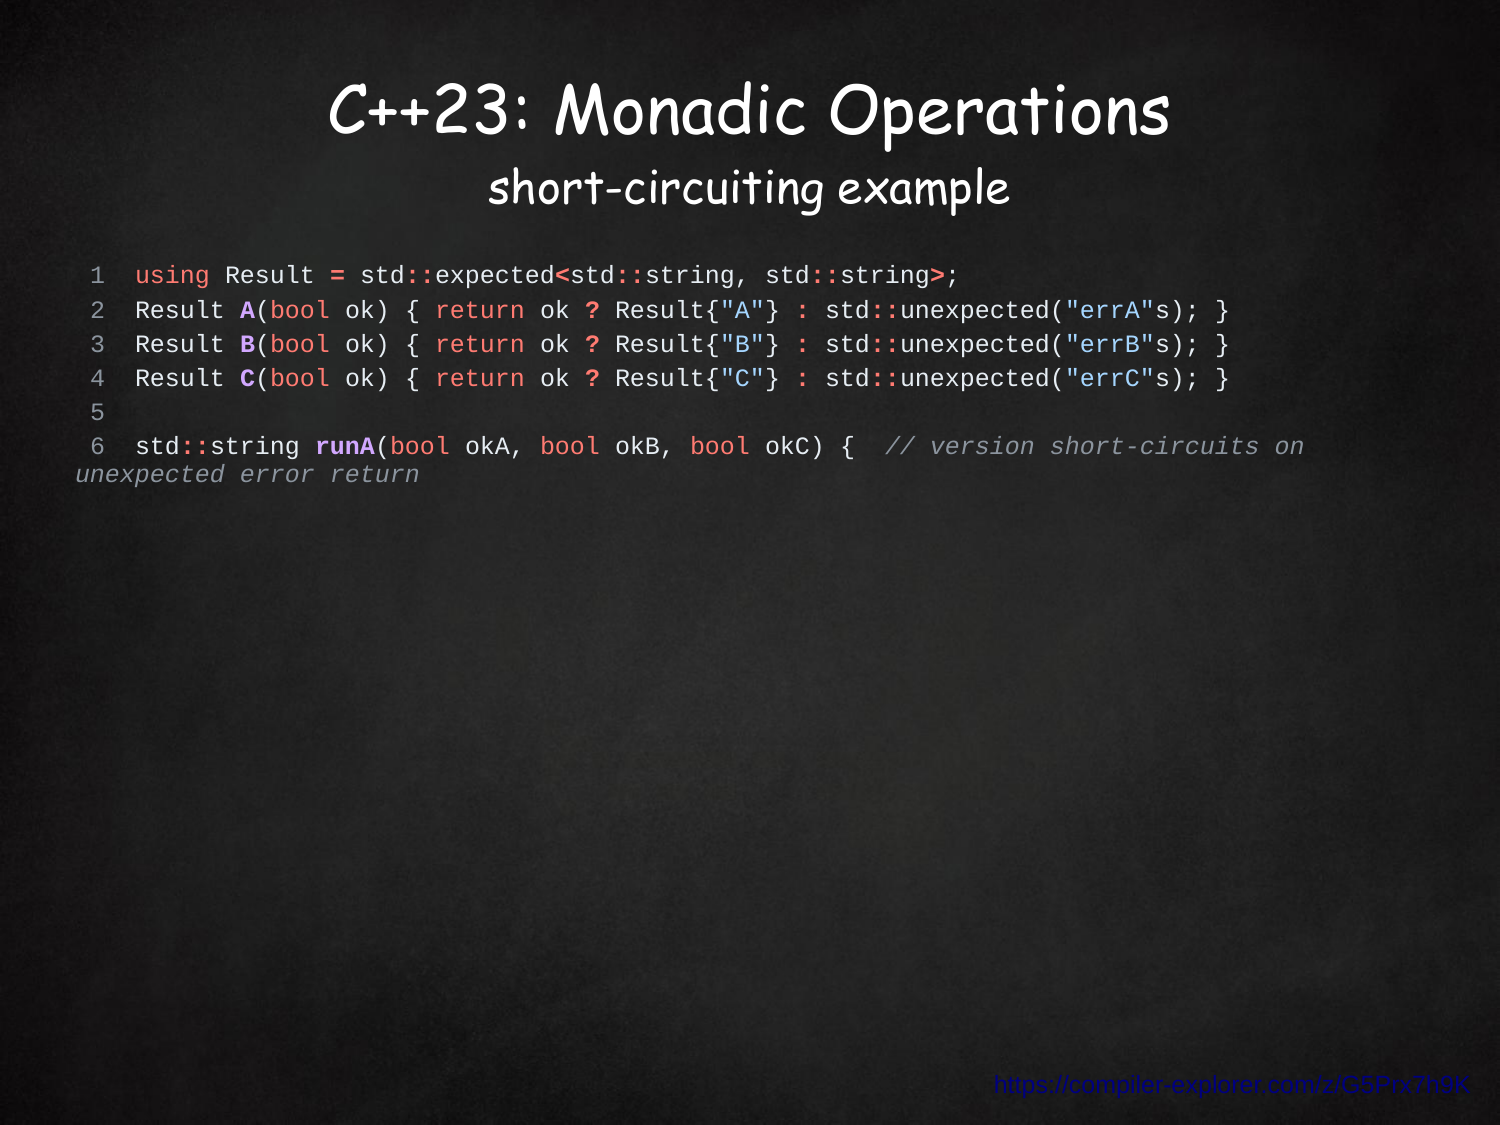

# C++23: Monadic Operations short-circuiting example
 1 using Result = std::expected<std::string, std::string>;
 2 Result A(bool ok) { return ok ? Result{"A"} : std::unexpected("errA"s); }
 3 Result B(bool ok) { return ok ? Result{"B"} : std::unexpected("errB"s); }
 4 Result C(bool ok) { return ok ? Result{"C"} : std::unexpected("errC"s); }
 5
 6 std::string runA(bool okA, bool okB, bool okC) { // version short-circuits on unexpected error return
https://compiler-explorer.com/z/G5Prx7h9K